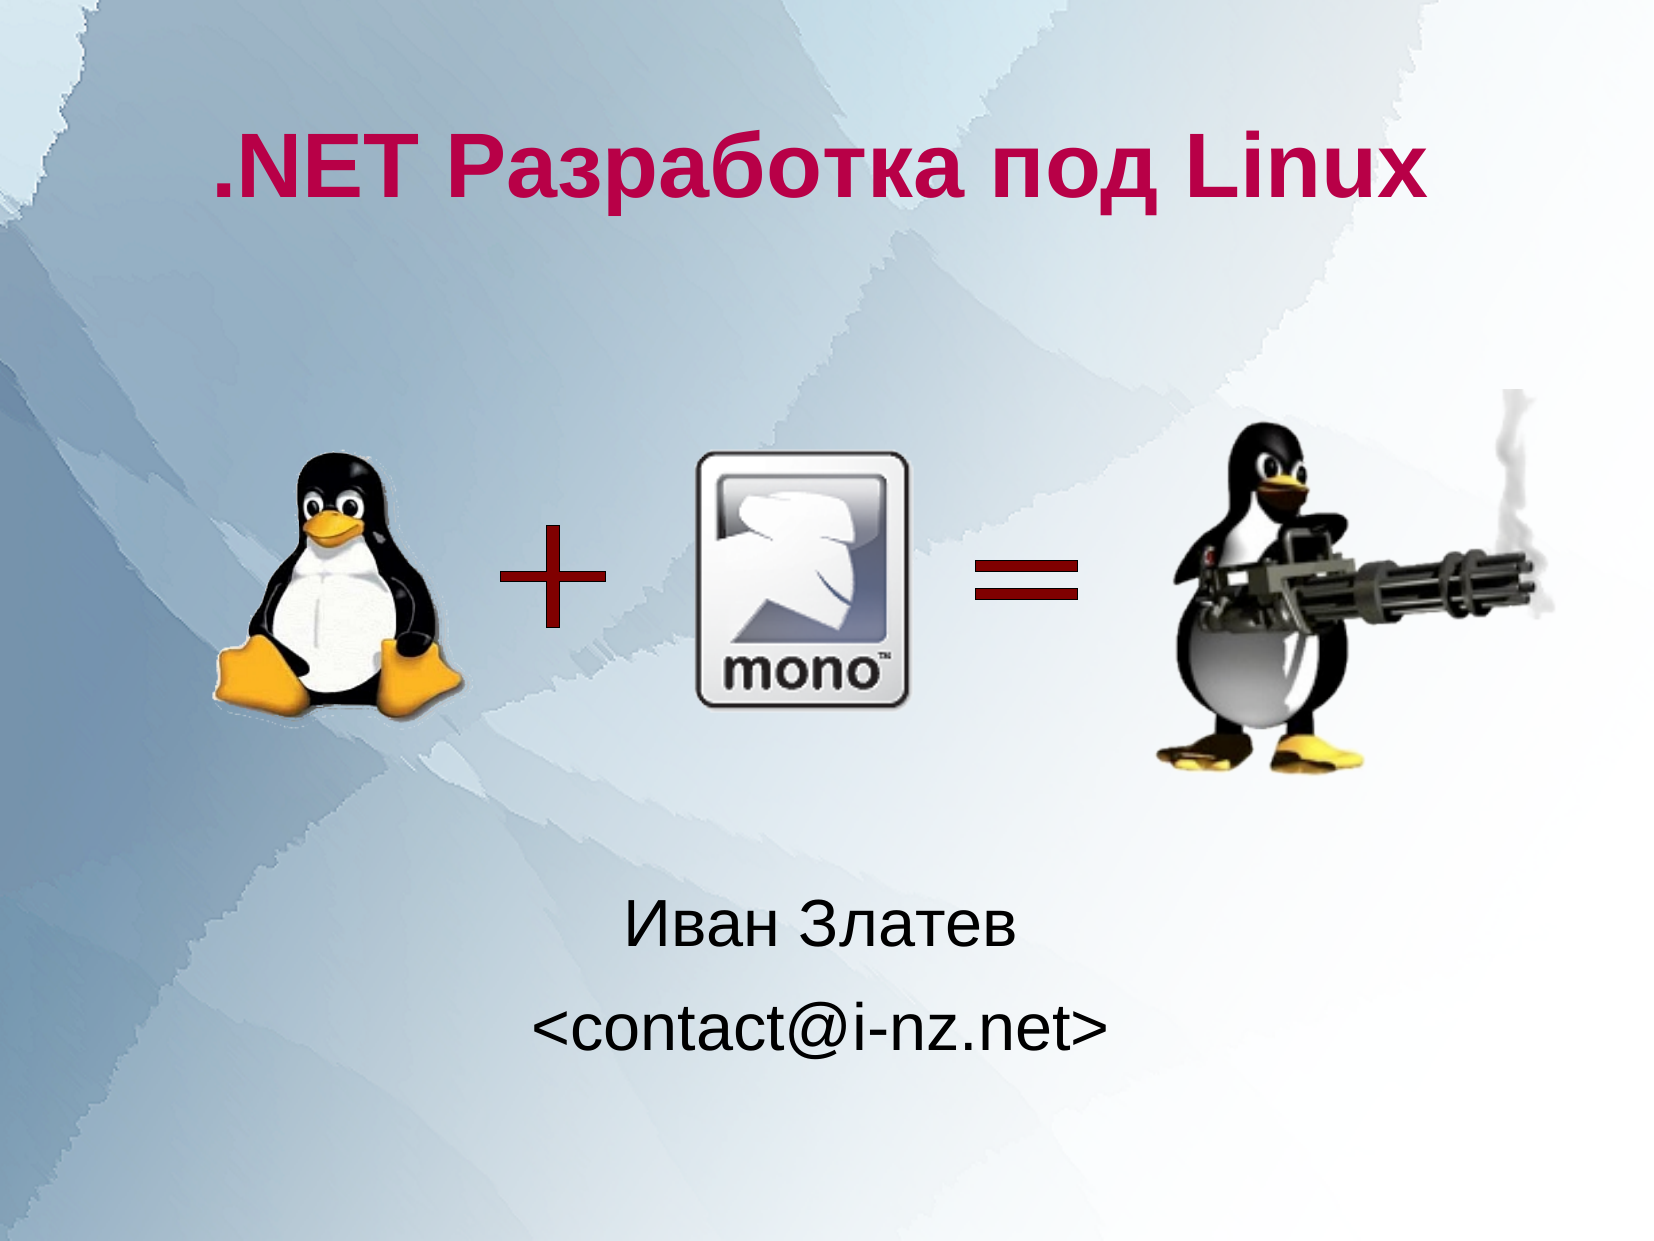

# .NET Разработка под Linux
Иван Златев
<contact@i-nz.net>